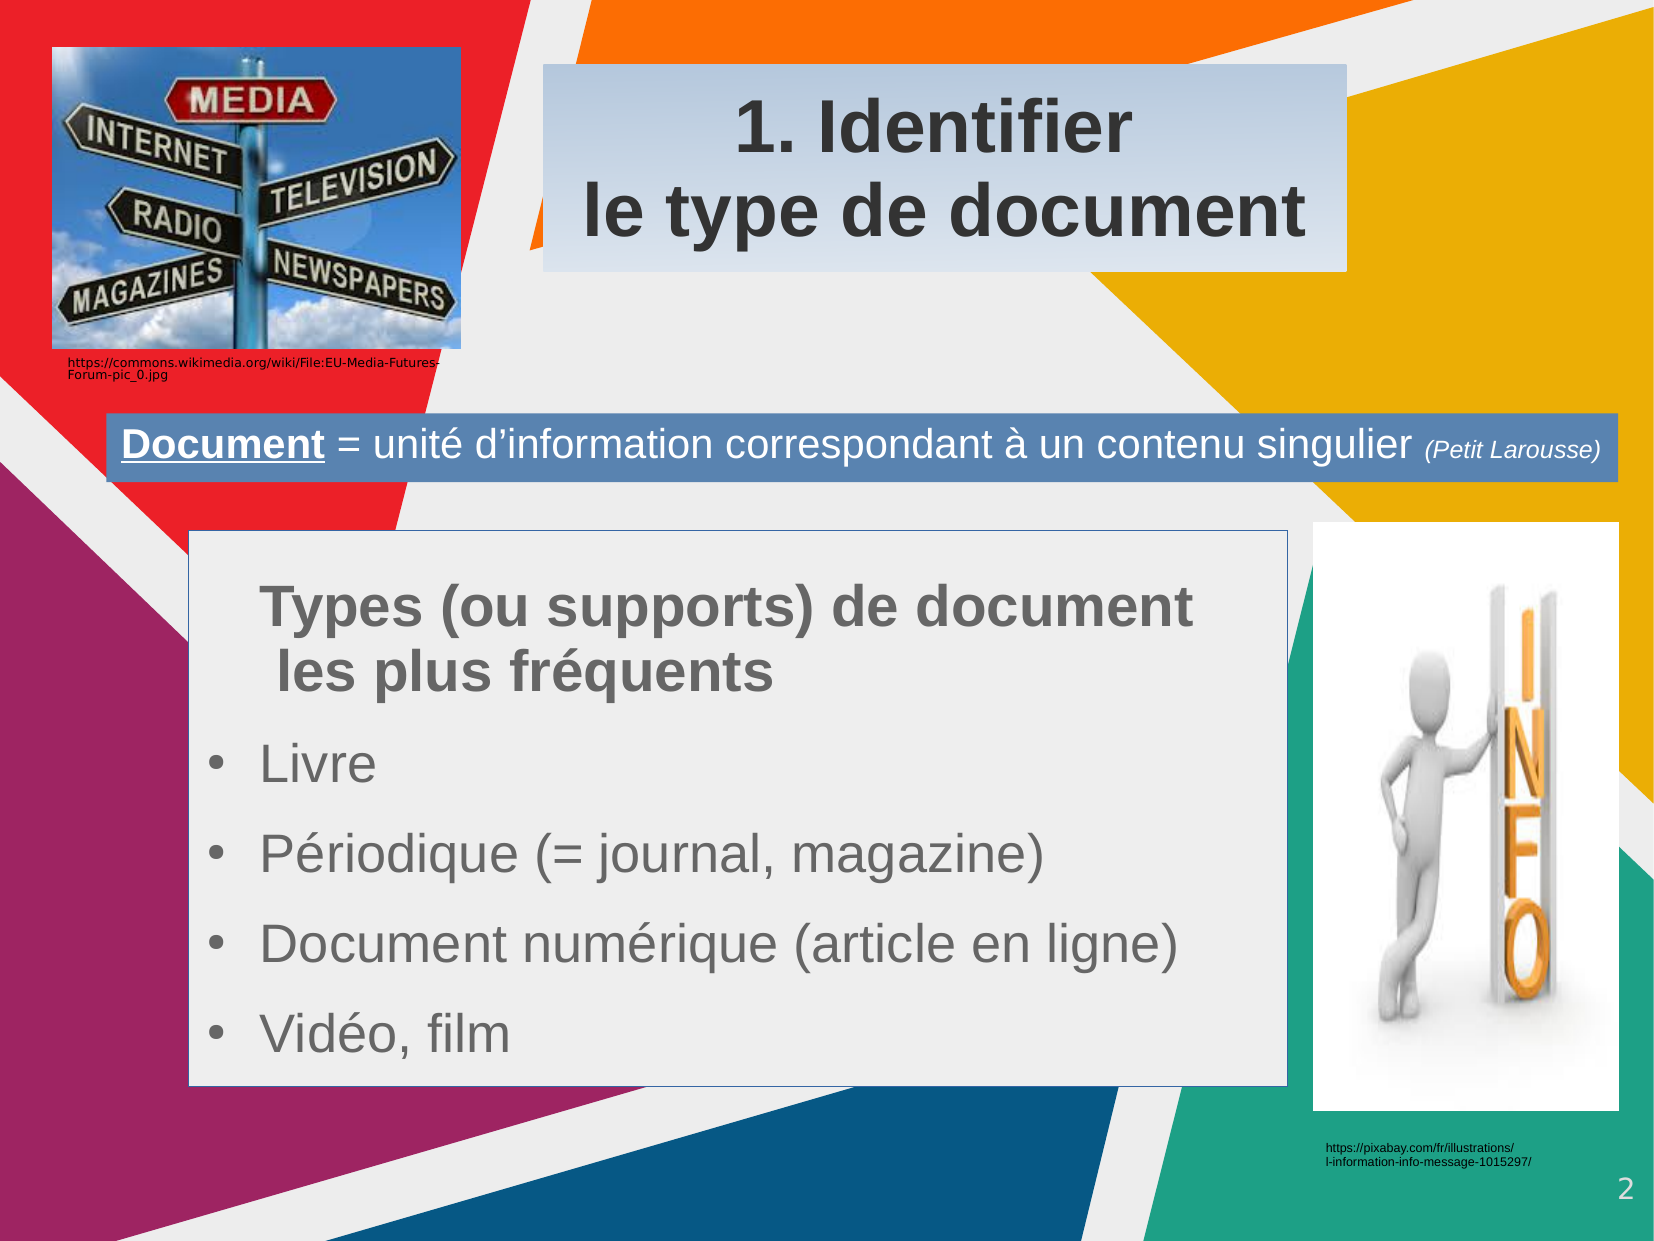

# 1. Identifier le type de document
https://commons.wikimedia.org/wiki/File:EU-Media-Futures-Forum-pic_0.jpg
Document = unité d’information correspondant à un contenu singulier (Petit Larousse)
Types (ou supports) de document
 les plus fréquents
Livre
Périodique (= journal, magazine)
Document numérique (article en ligne)
Vidéo, film
https://pixabay.com/fr/illustrations/l-information-info-message-1015297/
2